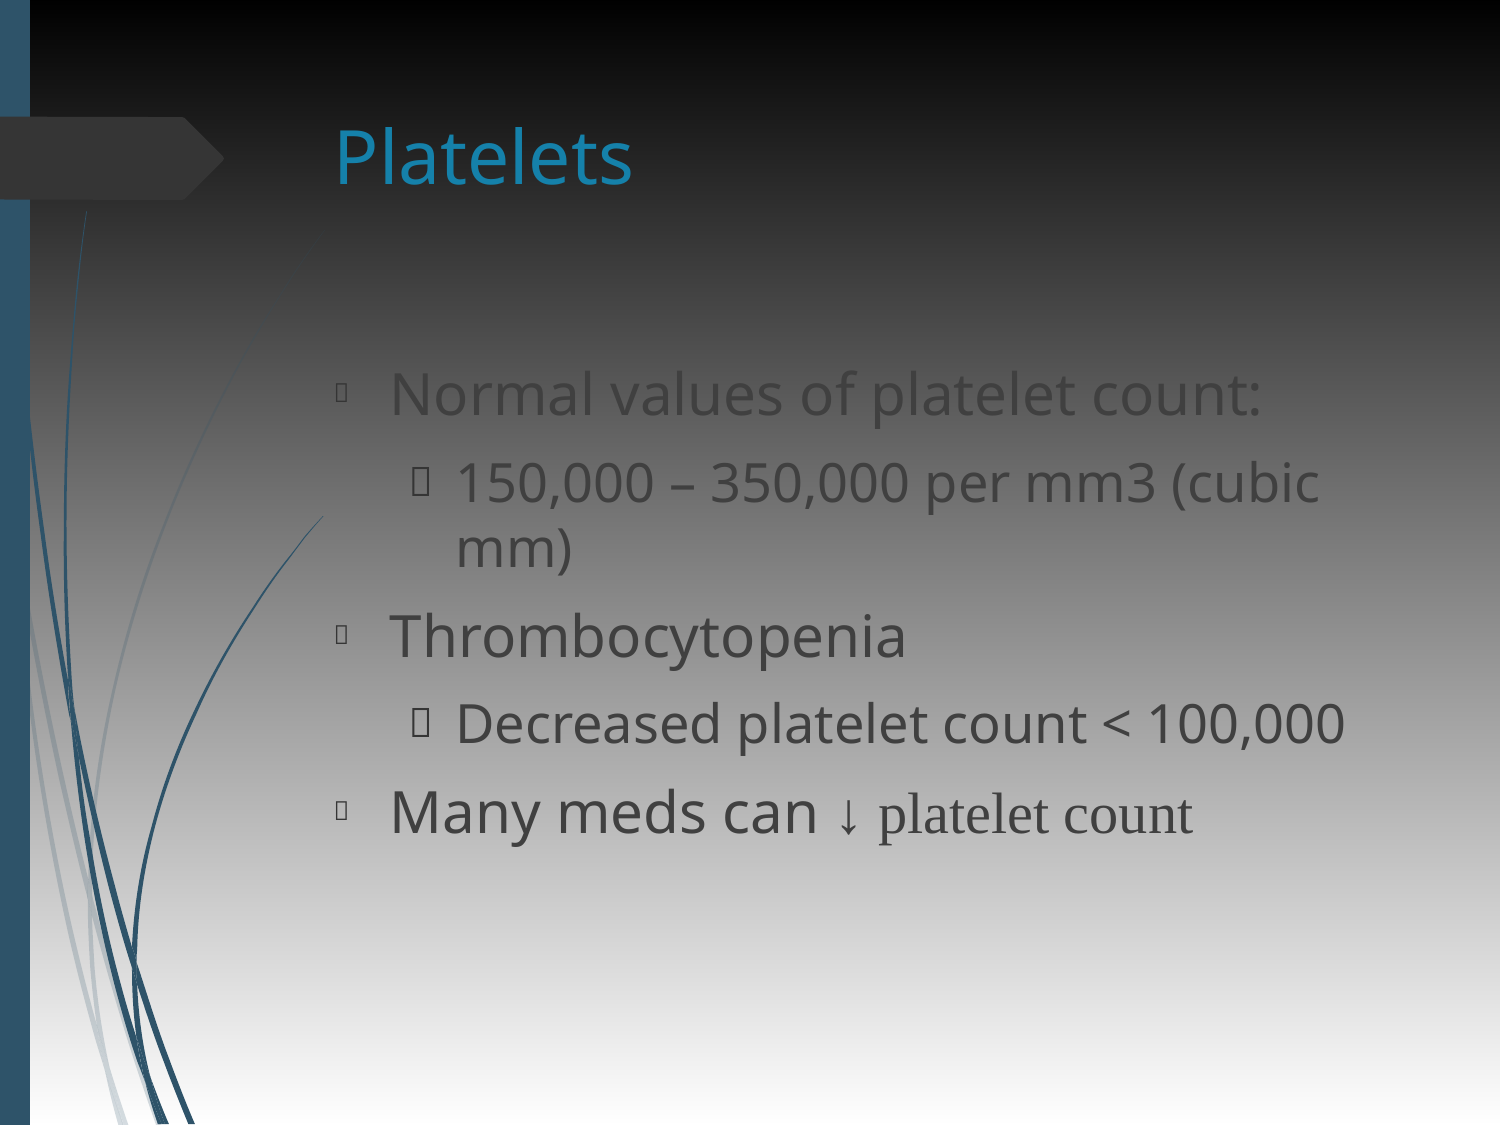

# Platelets
Normal values of platelet count:
150,000 – 350,000 per mm3 (cubic mm)
Thrombocytopenia
Decreased platelet count < 100,000
Many meds can ↓ platelet count